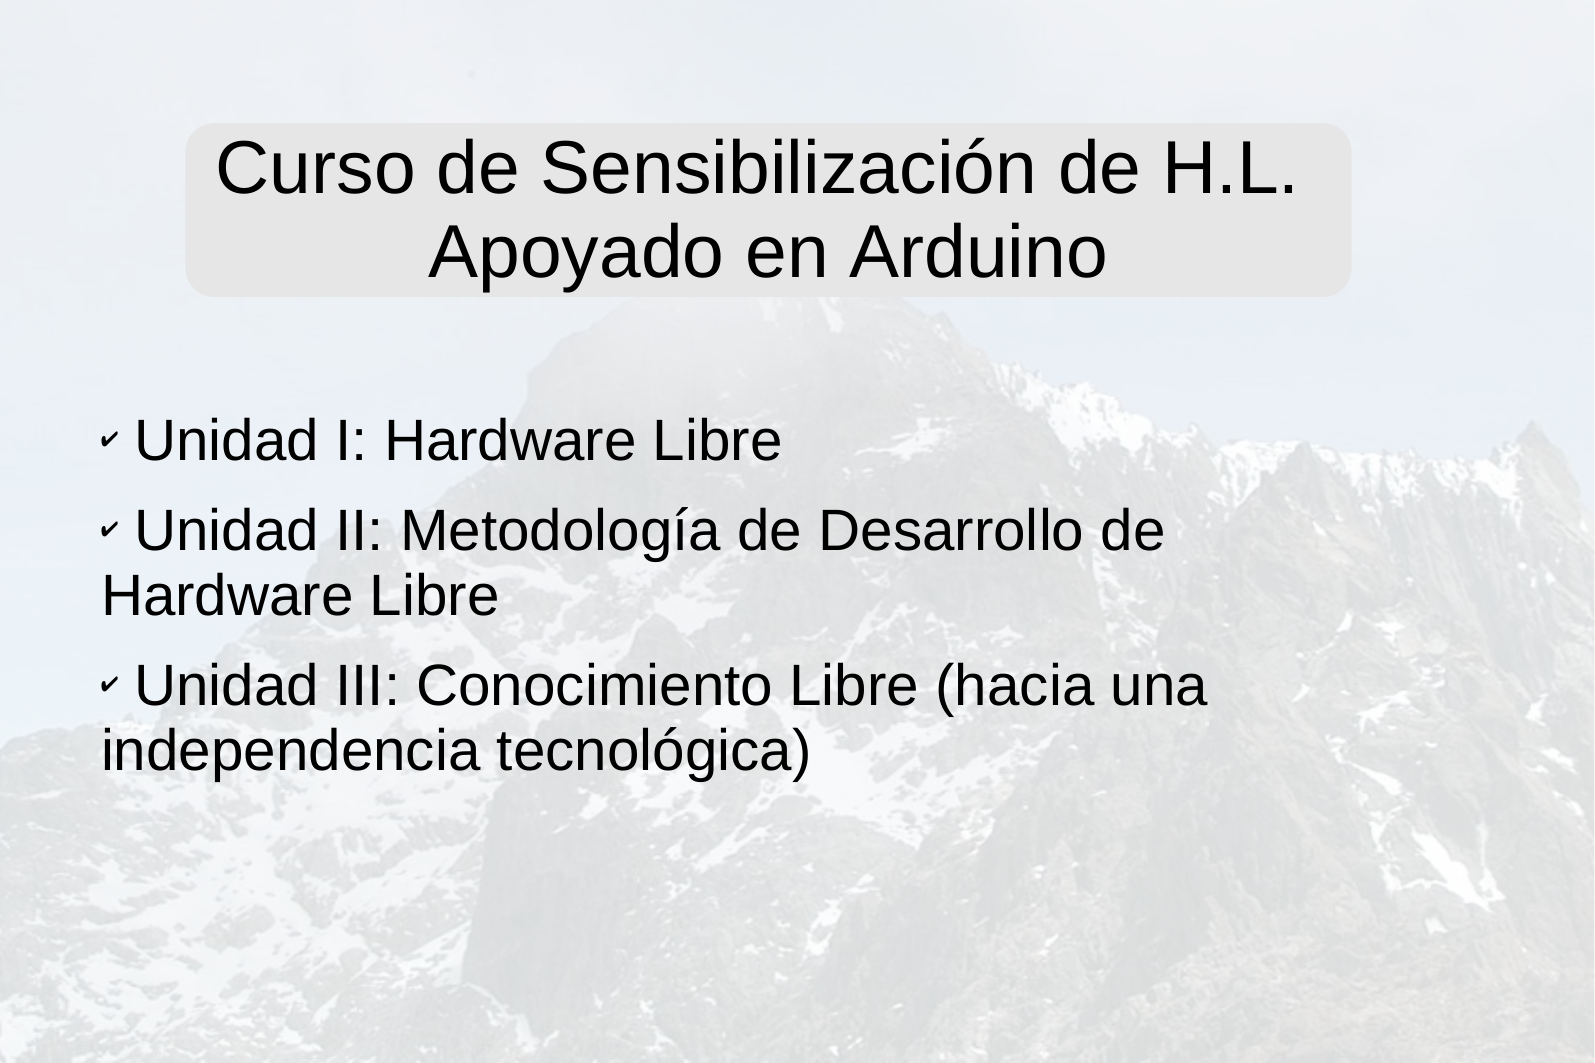

Curso de Sensibilización de H.L.
Apoyado en Arduino
 Unidad I: Hardware Libre
 Unidad II: Metodología de Desarrollo de Hardware Libre
 Unidad III: Conocimiento Libre (hacia una independencia tecnológica)